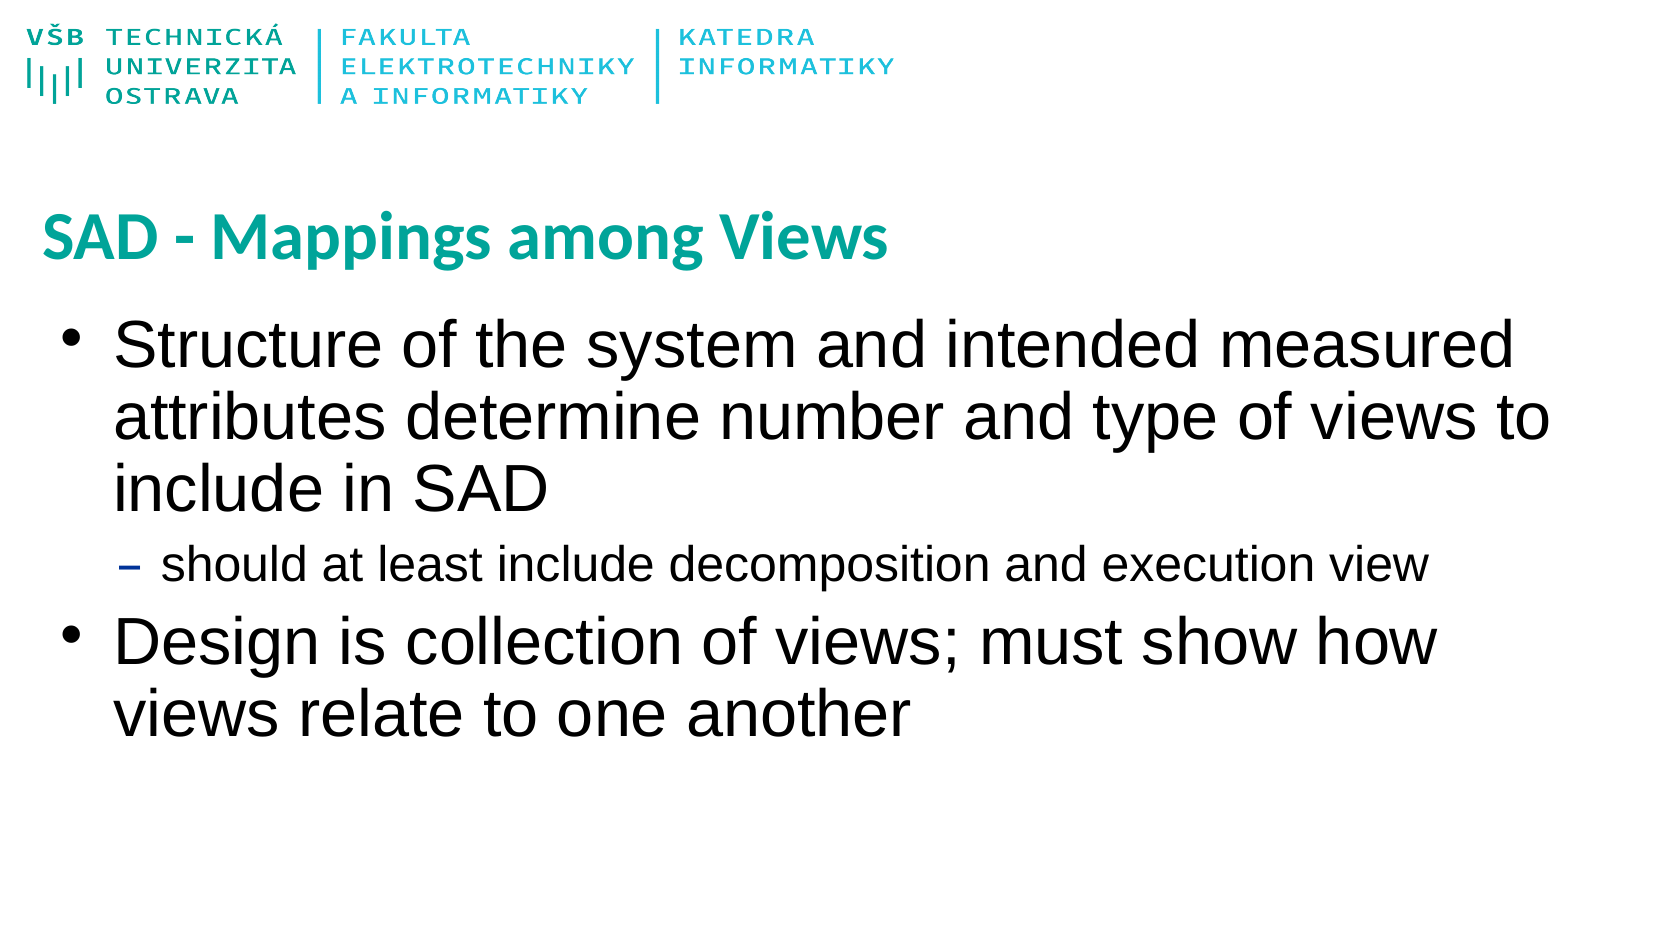

# SAD - Mappings among Views
Structure of the system and intended measured attributes determine number and type of views to include in SAD
should at least include decomposition and execution view
Design is collection of views; must show how views relate to one another